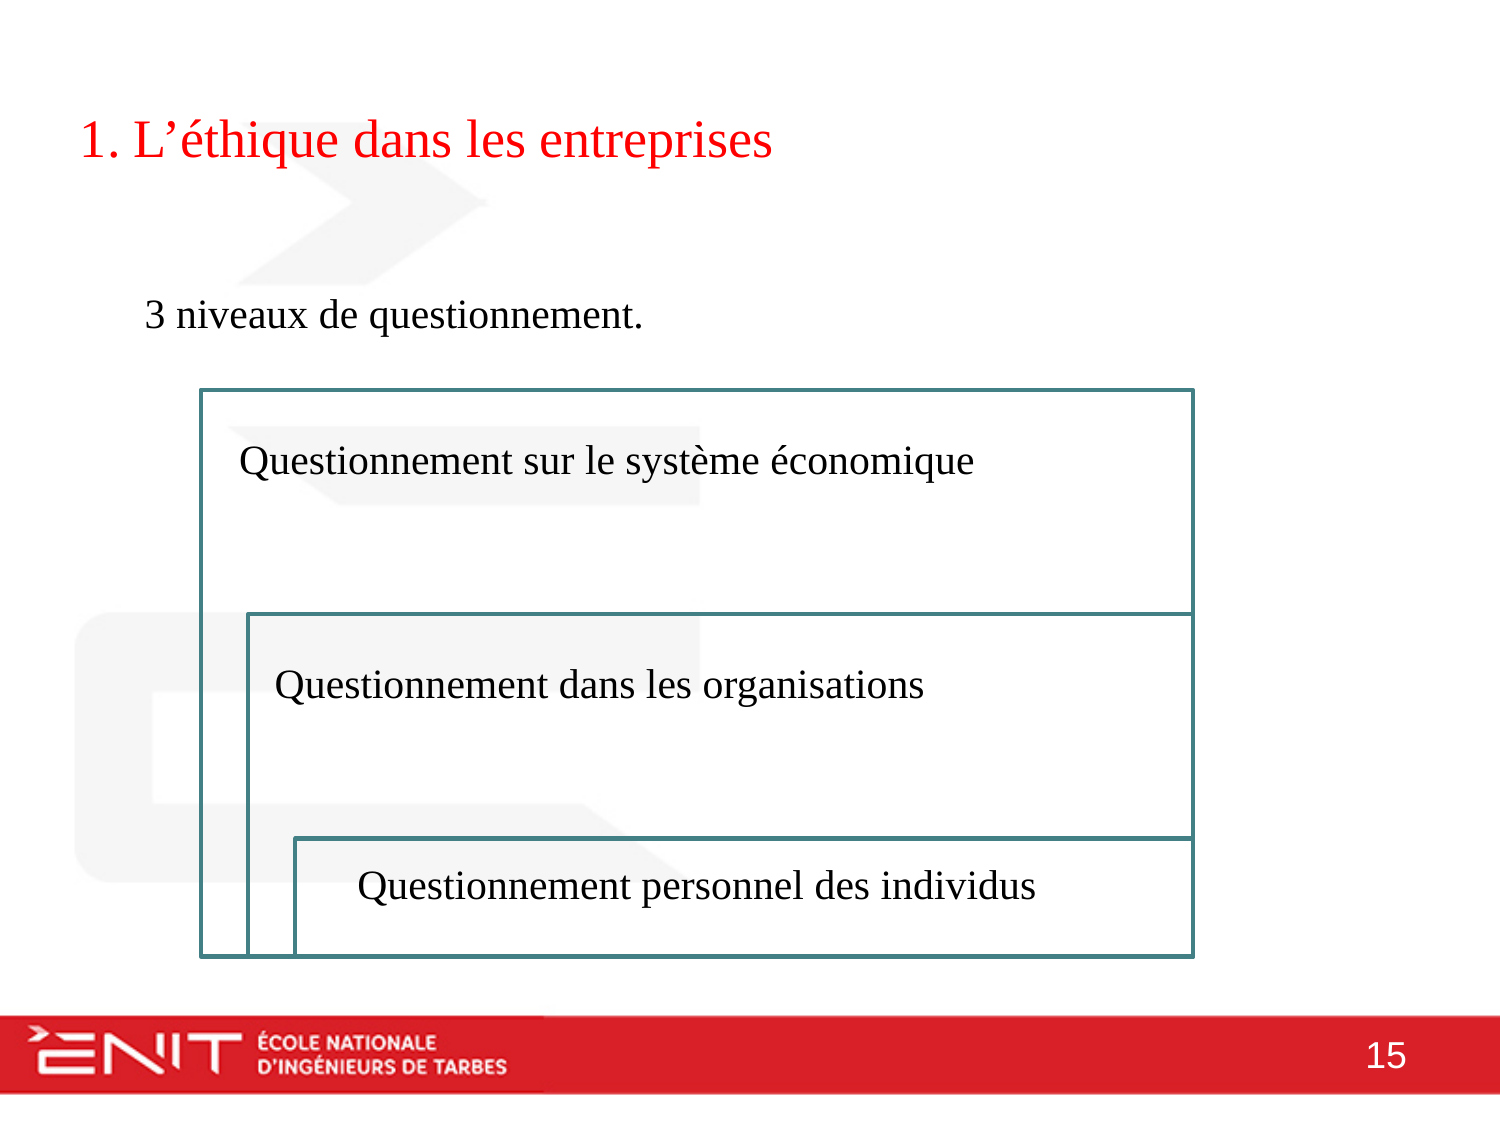

# 1. L’éthique dans les entreprises
3 niveaux de questionnement.
Questionnement sur le système économique
Questionnement dans les organisations
Questionnement personnel des individus